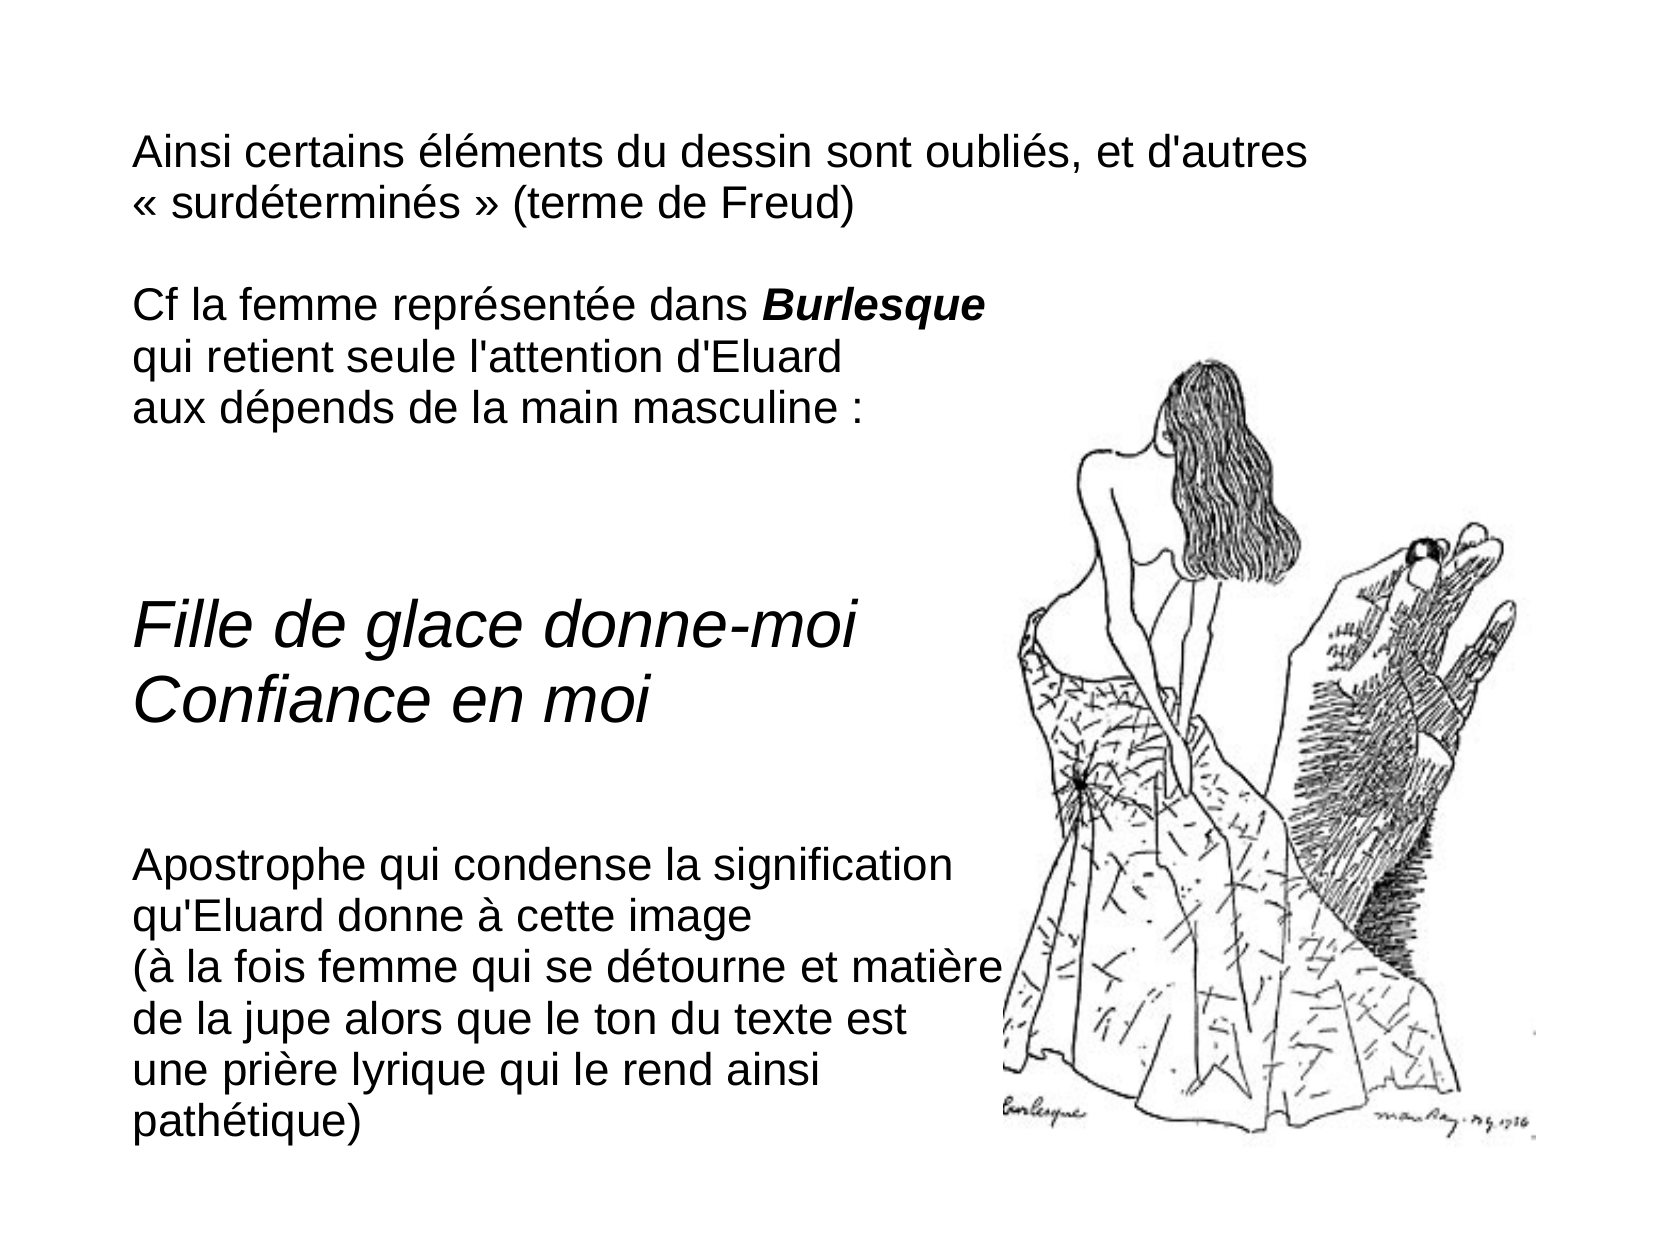

Ainsi certains éléments du dessin sont oubliés, et d'autres « surdéterminés » (terme de Freud)
Cf la femme représentée dans Burlesque
qui retient seule l'attention d'Eluard
aux dépends de la main masculine :
Fille de glace donne-moi
Confiance en moi
Apostrophe qui condense la signification
qu'Eluard donne à cette image
(à la fois femme qui se détourne et matière
de la jupe alors que le ton du texte est
une prière lyrique qui le rend ainsi
pathétique)